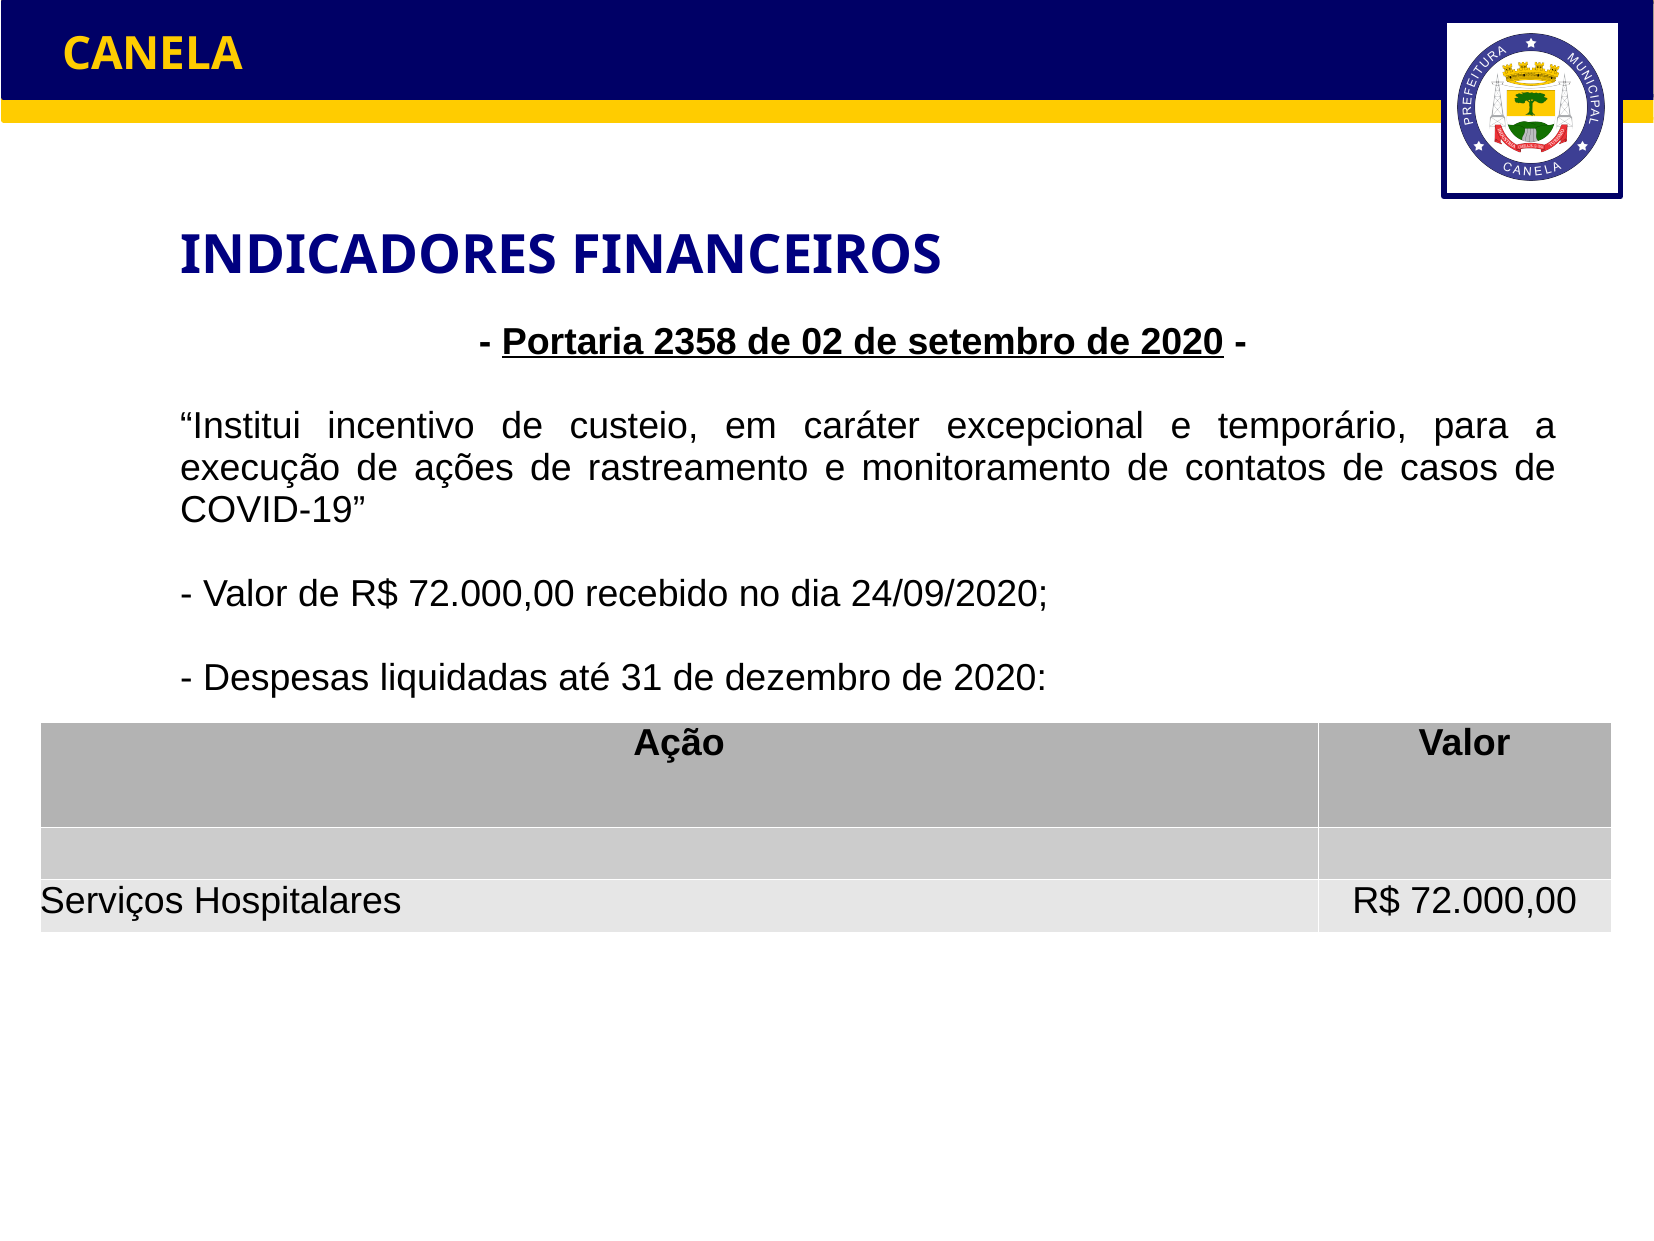

CANELA
CANELA
INDICADORES FINANCEIROS
- Portaria 2358 de 02 de setembro de 2020 -
“Institui incentivo de custeio, em caráter excepcional e temporário, para a execução de ações de rastreamento e monitoramento de contatos de casos de COVID-19”
- Valor de R$ 72.000,00 recebido no dia 24/09/2020;
- Despesas liquidadas até 31 de dezembro de 2020:
| Ação | Valor |
| --- | --- |
| | |
| Serviços Hospitalares | R$ 72.000,00 |